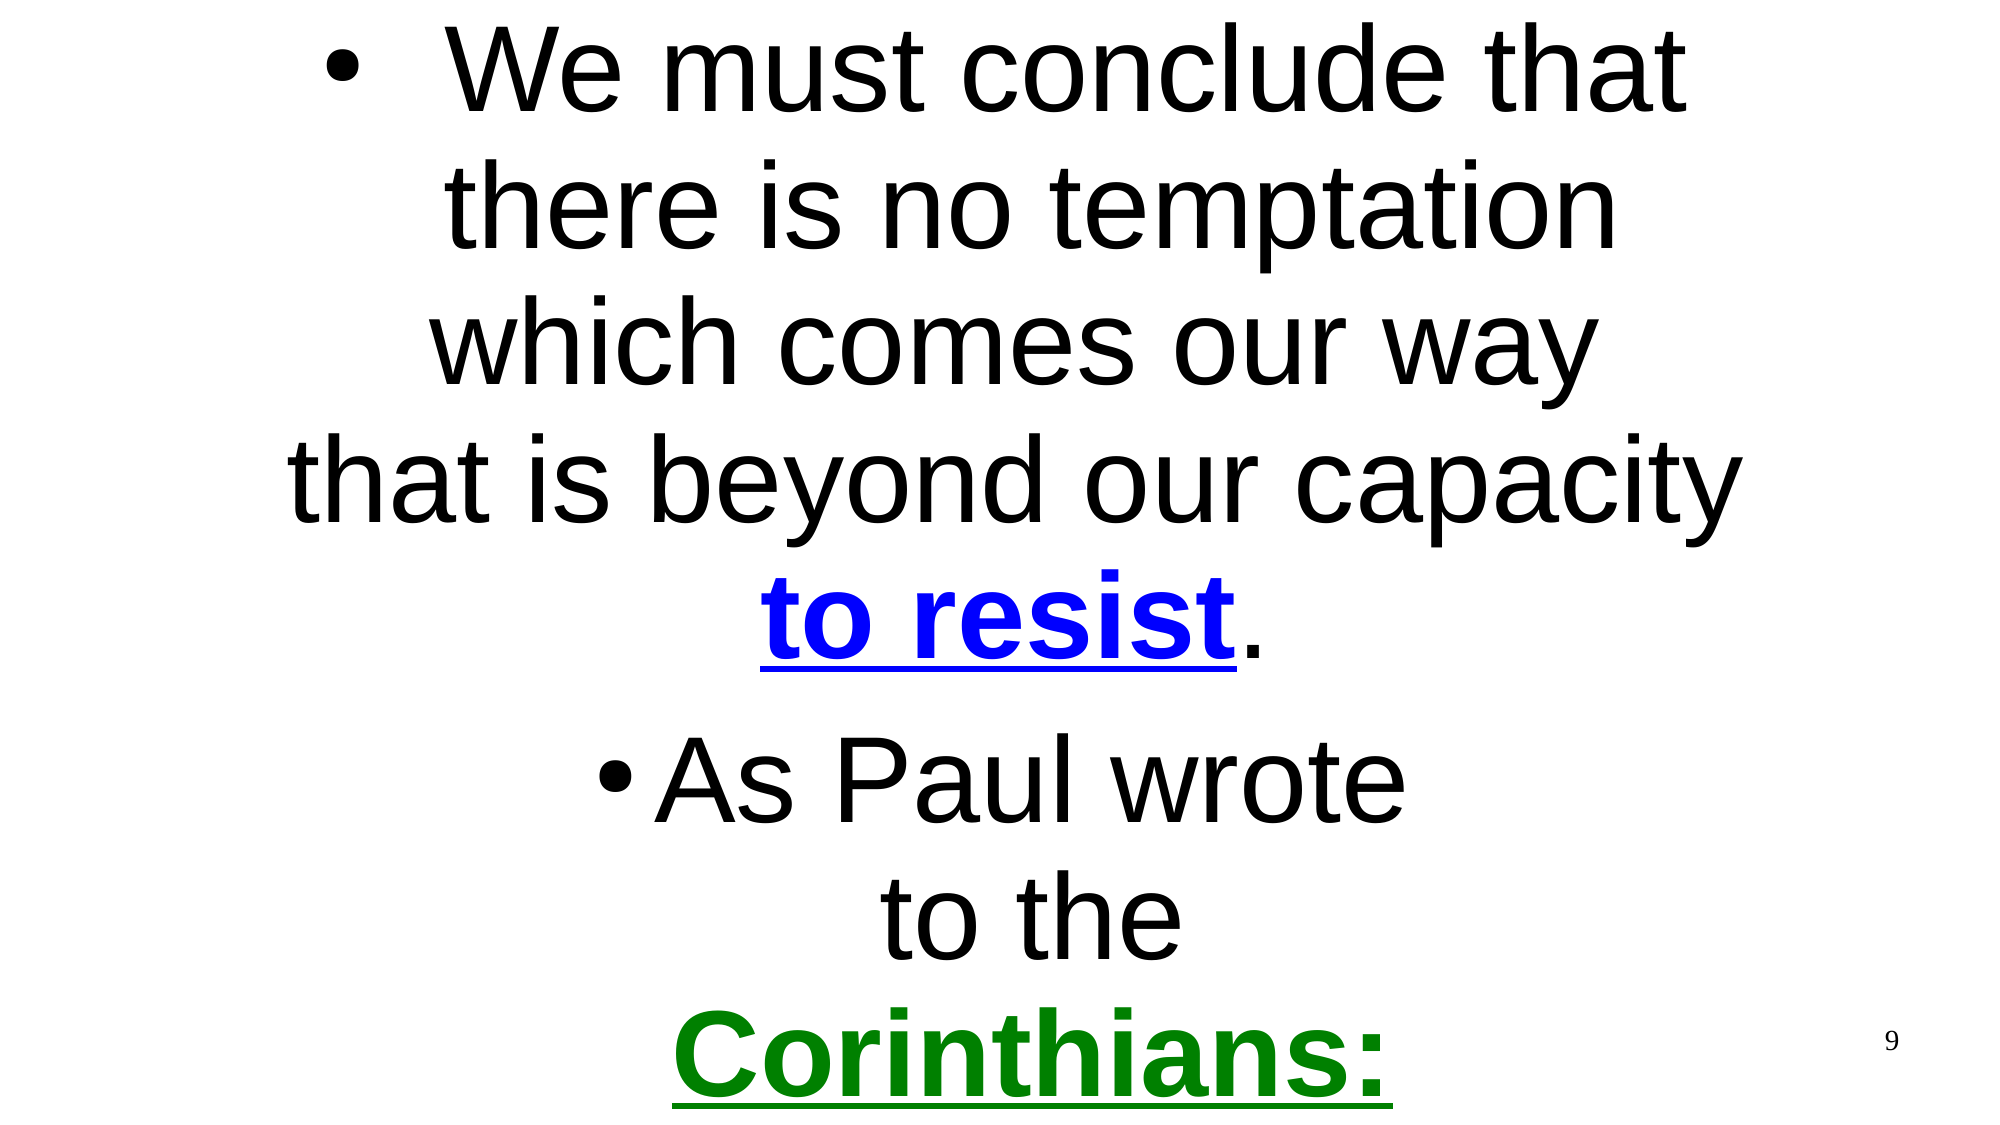

# We must conclude that there is no temptation which comes our way that is beyond our capacity to resist.
As Paul wrote
 to the
Corinthians:
9